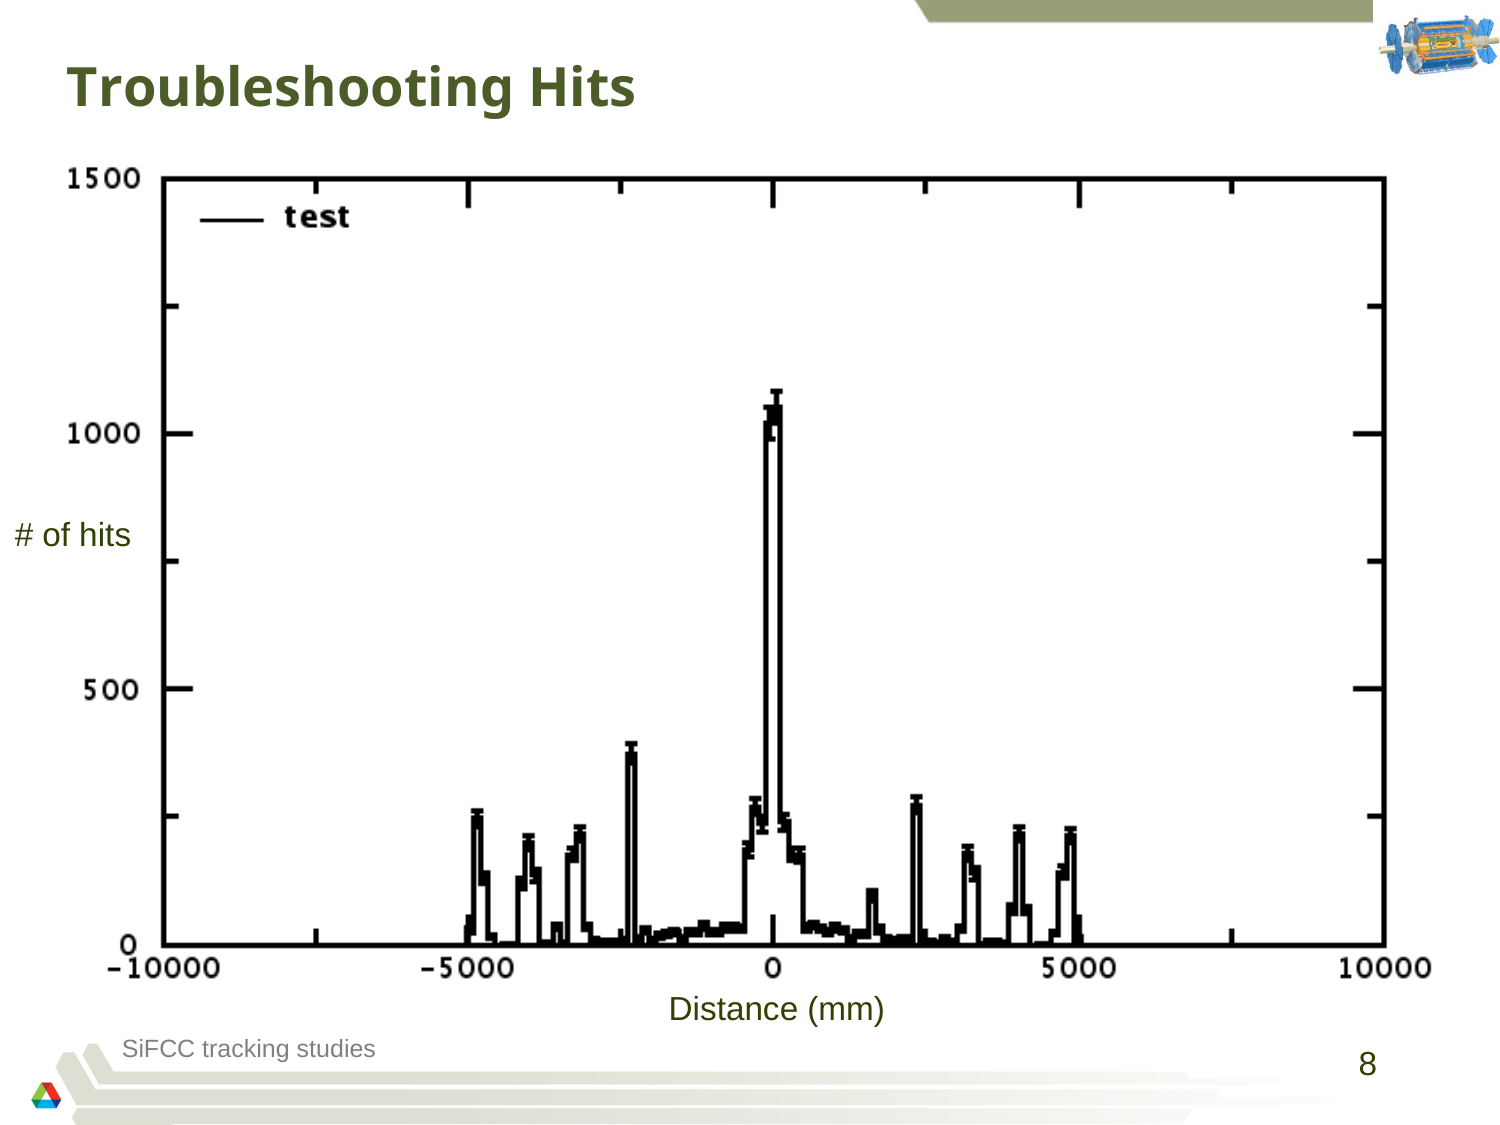

# Troubleshooting Hits
# of hits
Distance (mm)